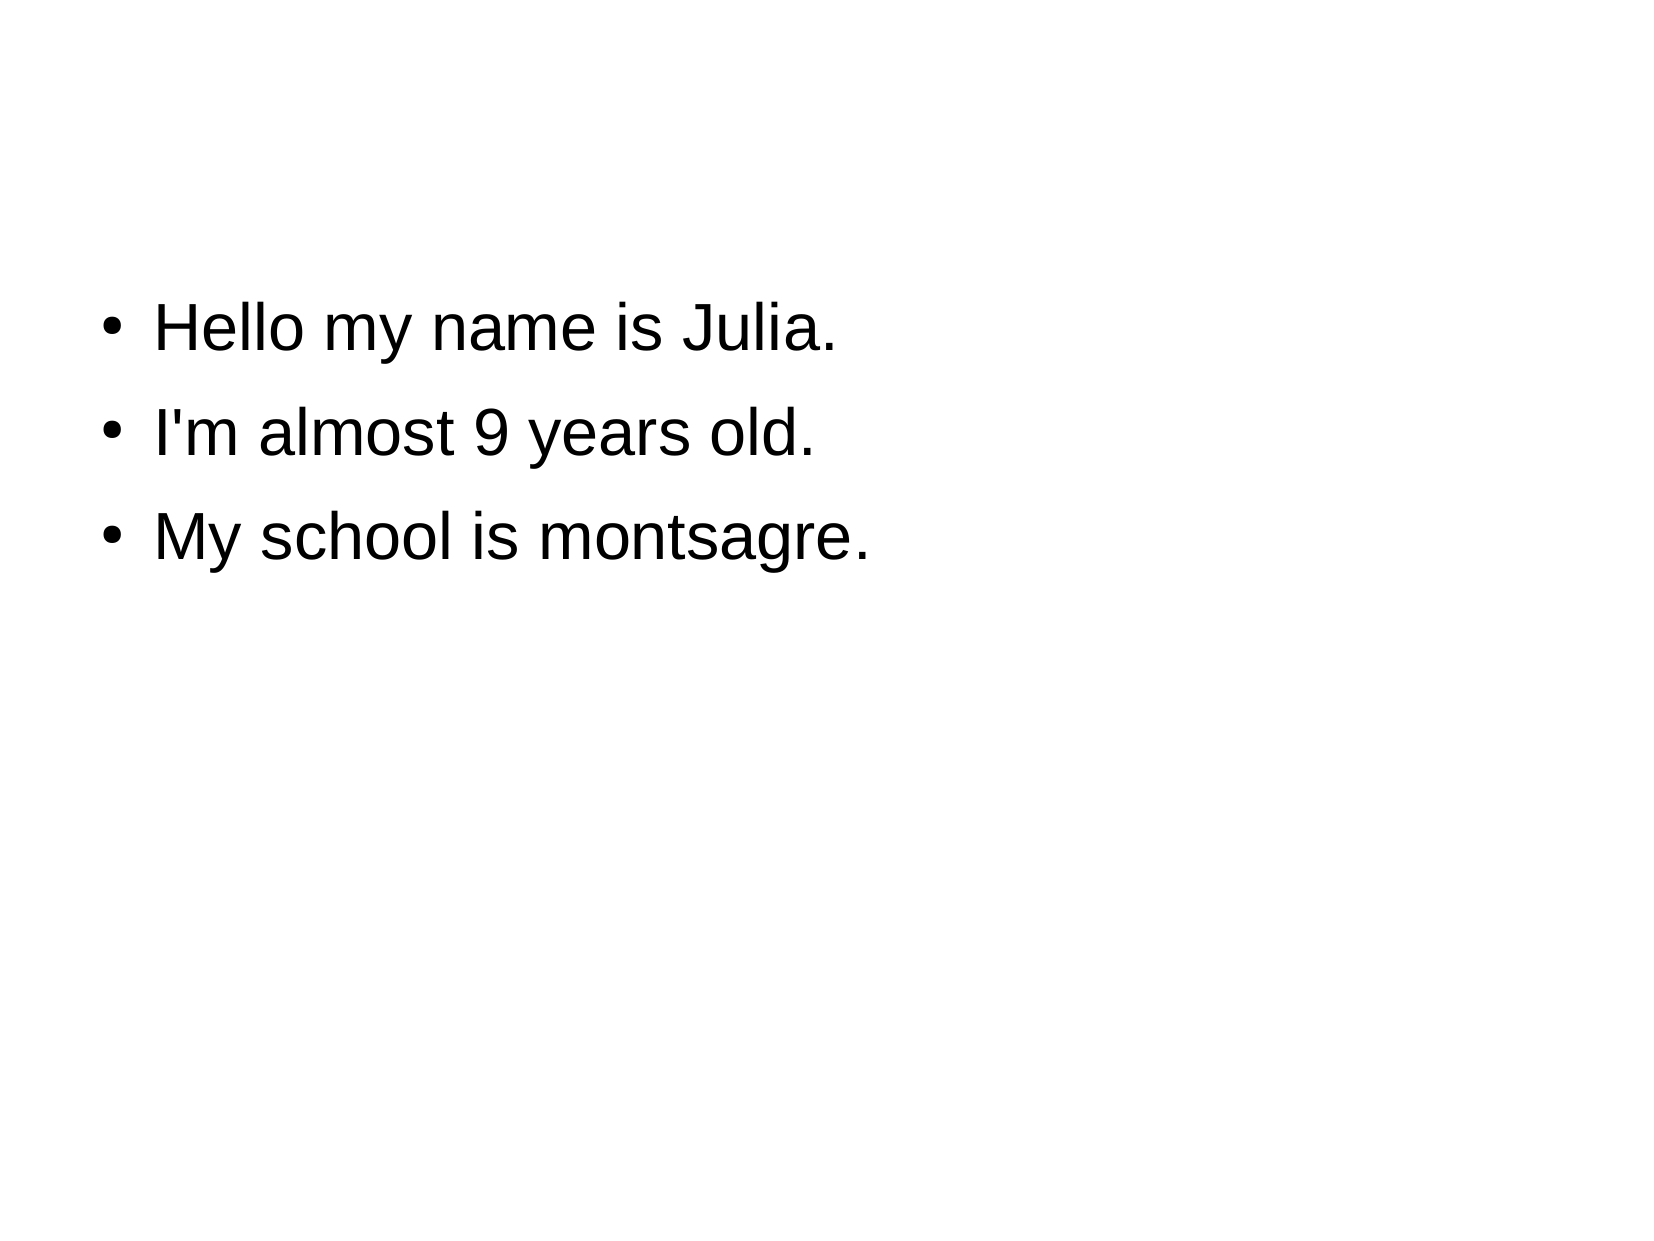

#
Hello my name is Julia.
I'm almost 9 years old.
My school is montsagre.